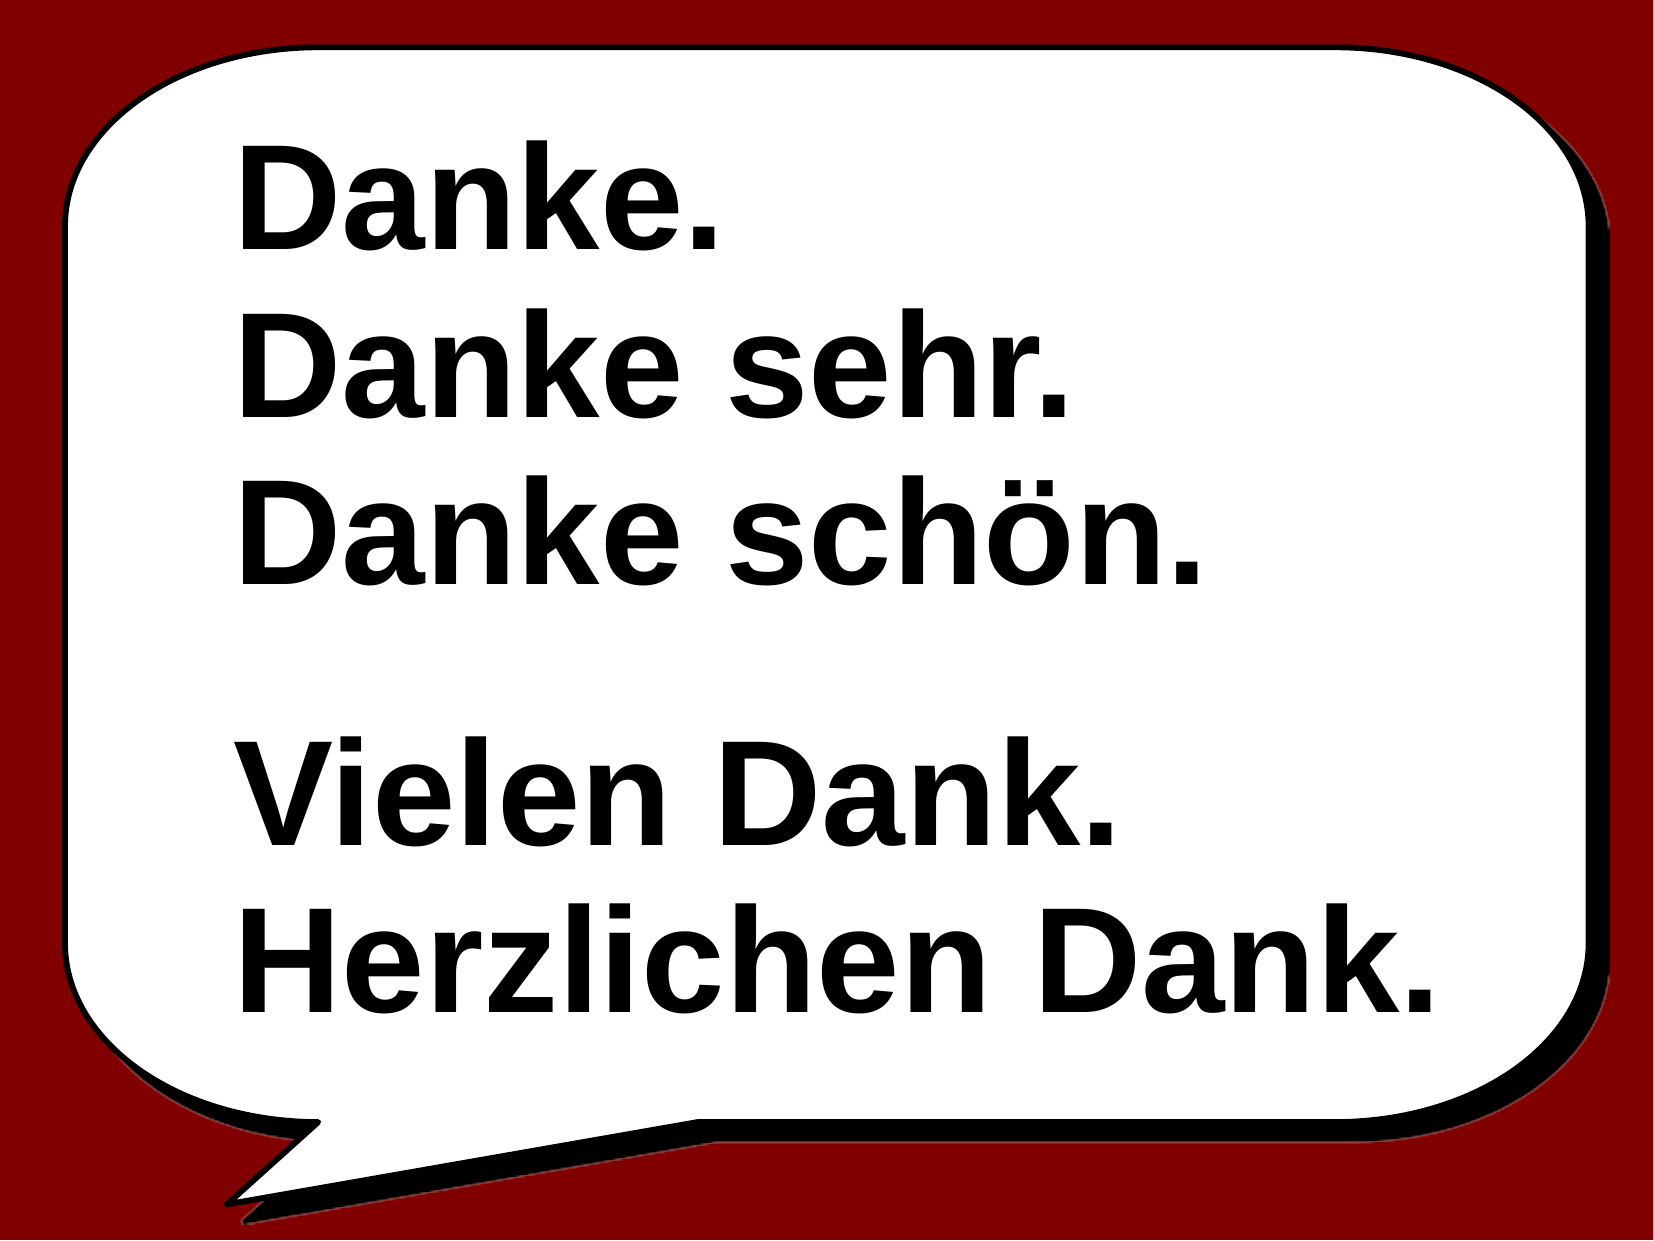

Danke.
Danke sehr.
Danke schön.
Vielen Dank.
Herzlichen Dank.